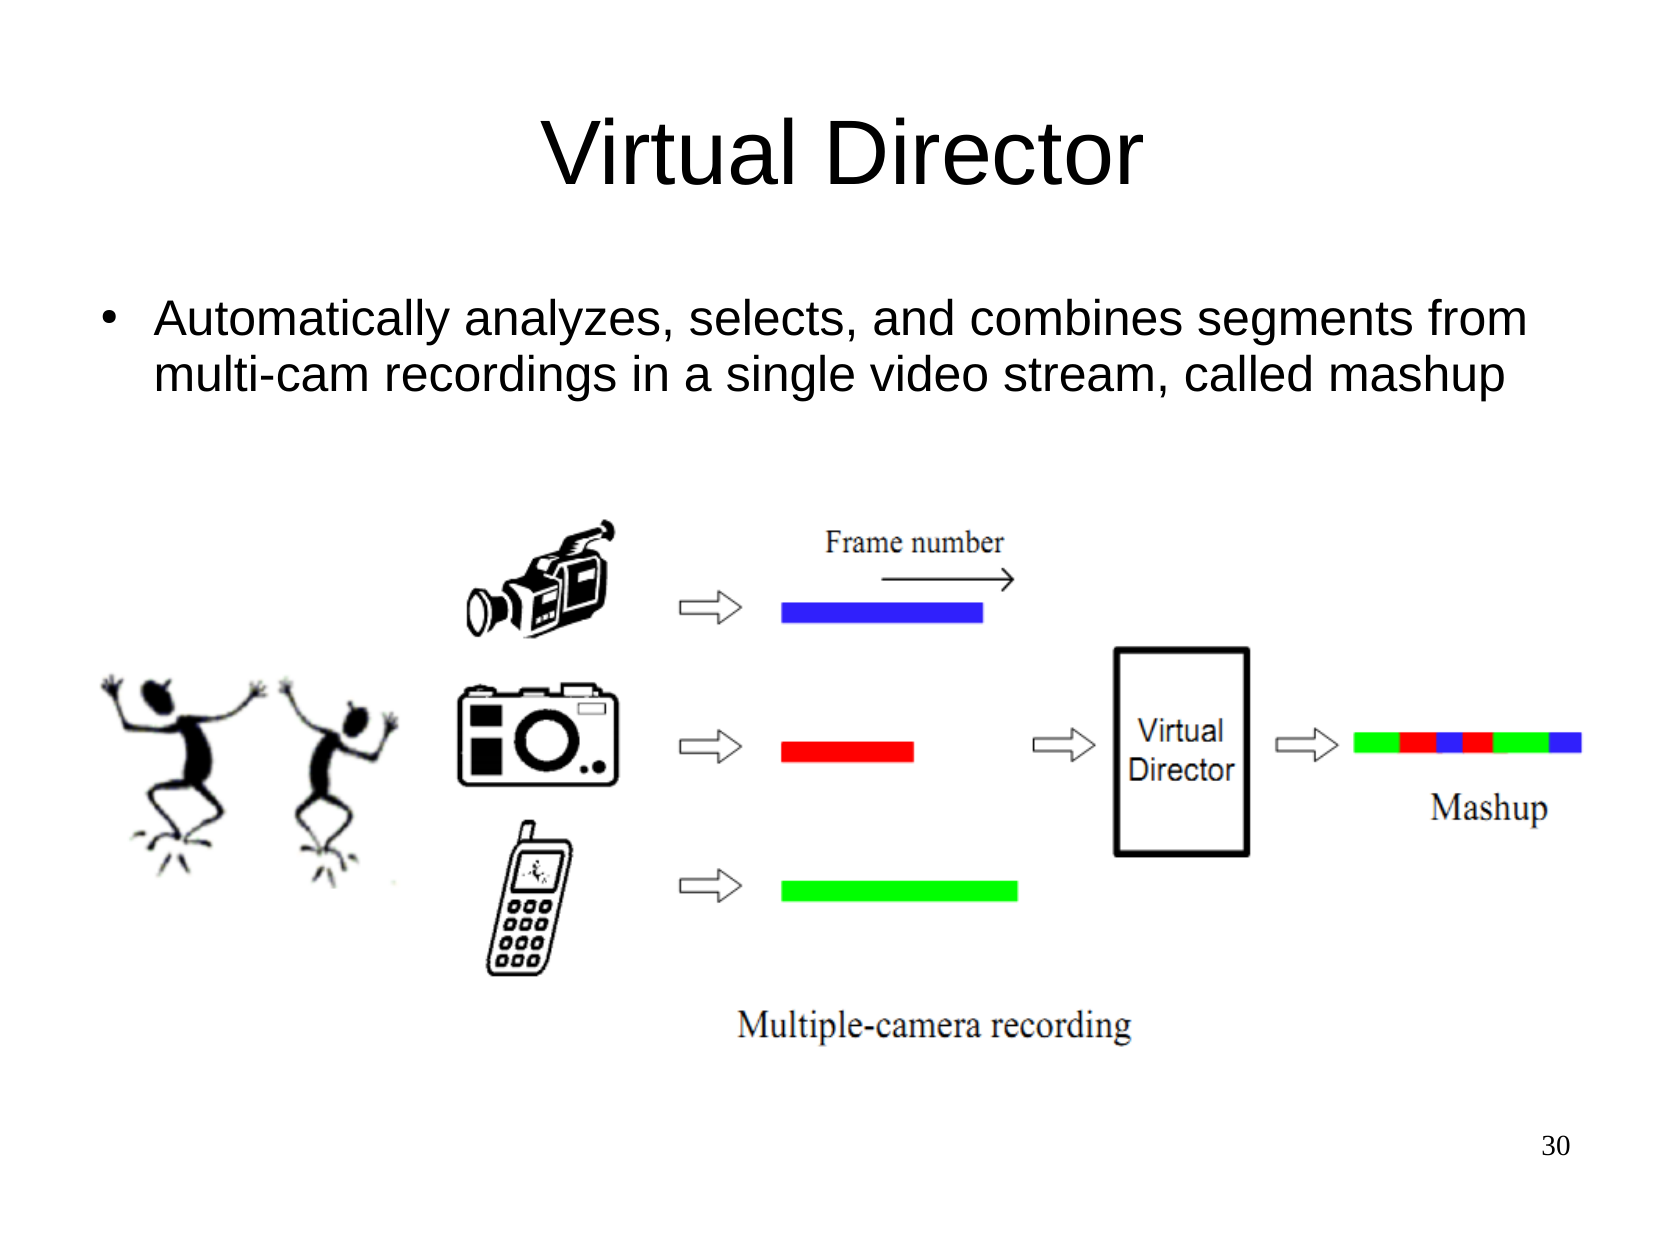

# Virtual Director
Automatically analyzes, selects, and combines segments from multi-cam recordings in a single video stream, called mashup
30